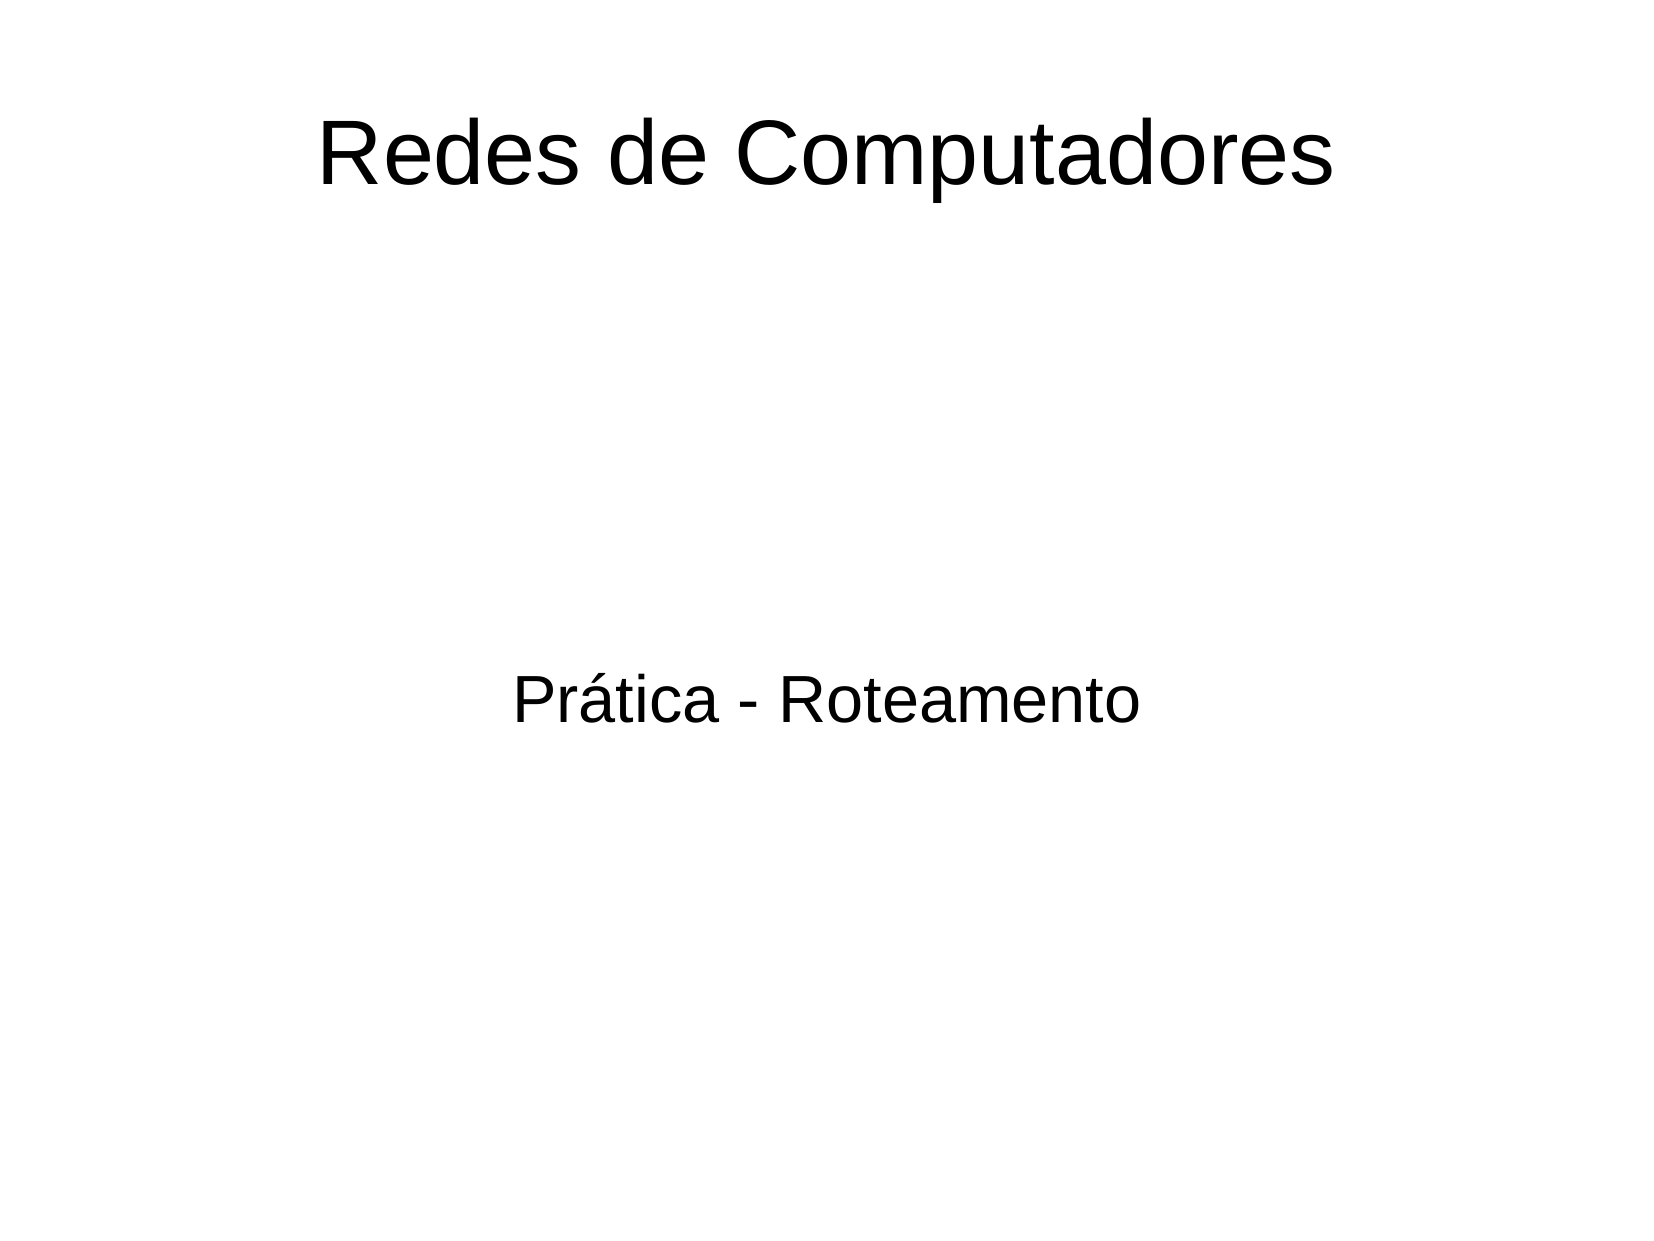

# Redes de Computadores
Prática - Roteamento